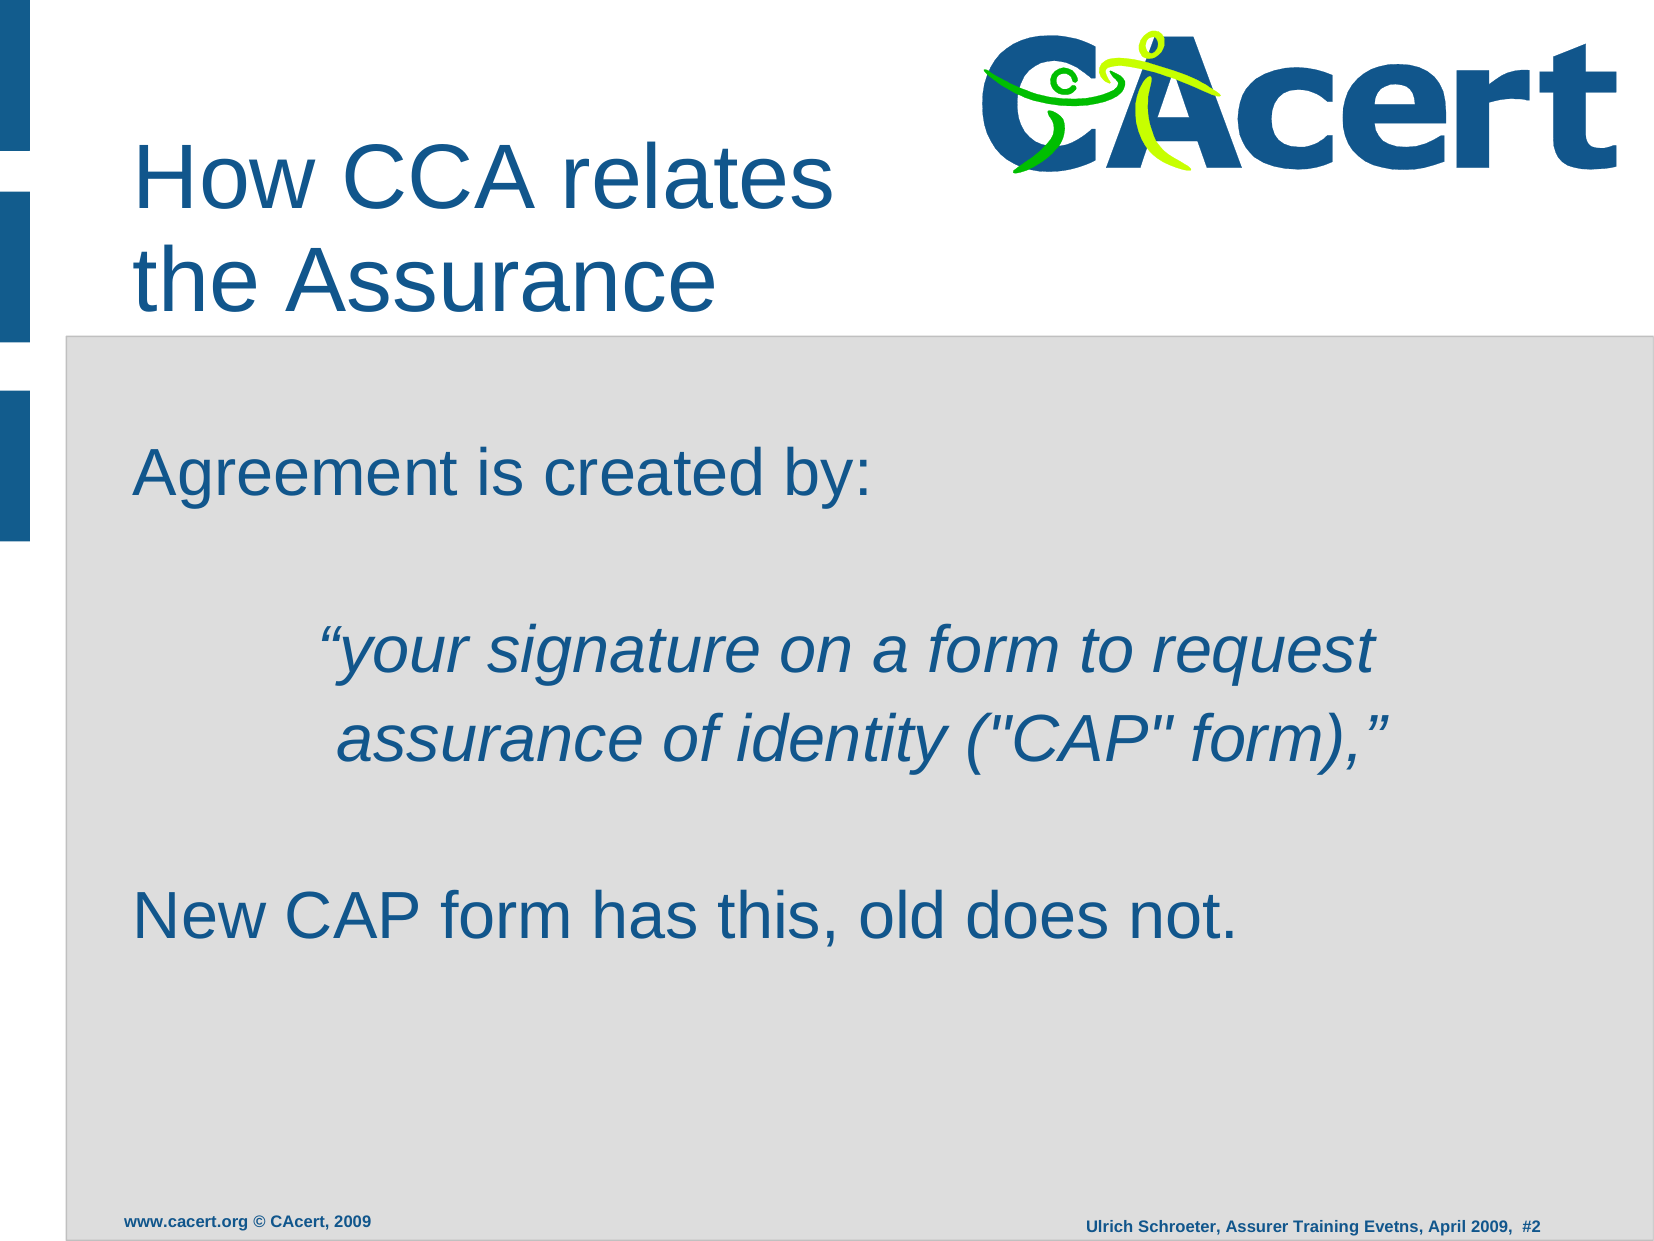

How CCA relates
the Assurance
Agreement is created by:
 “your signature on a form to request
 assurance of identity ("CAP" form),”
New CAP form has this, old does not.